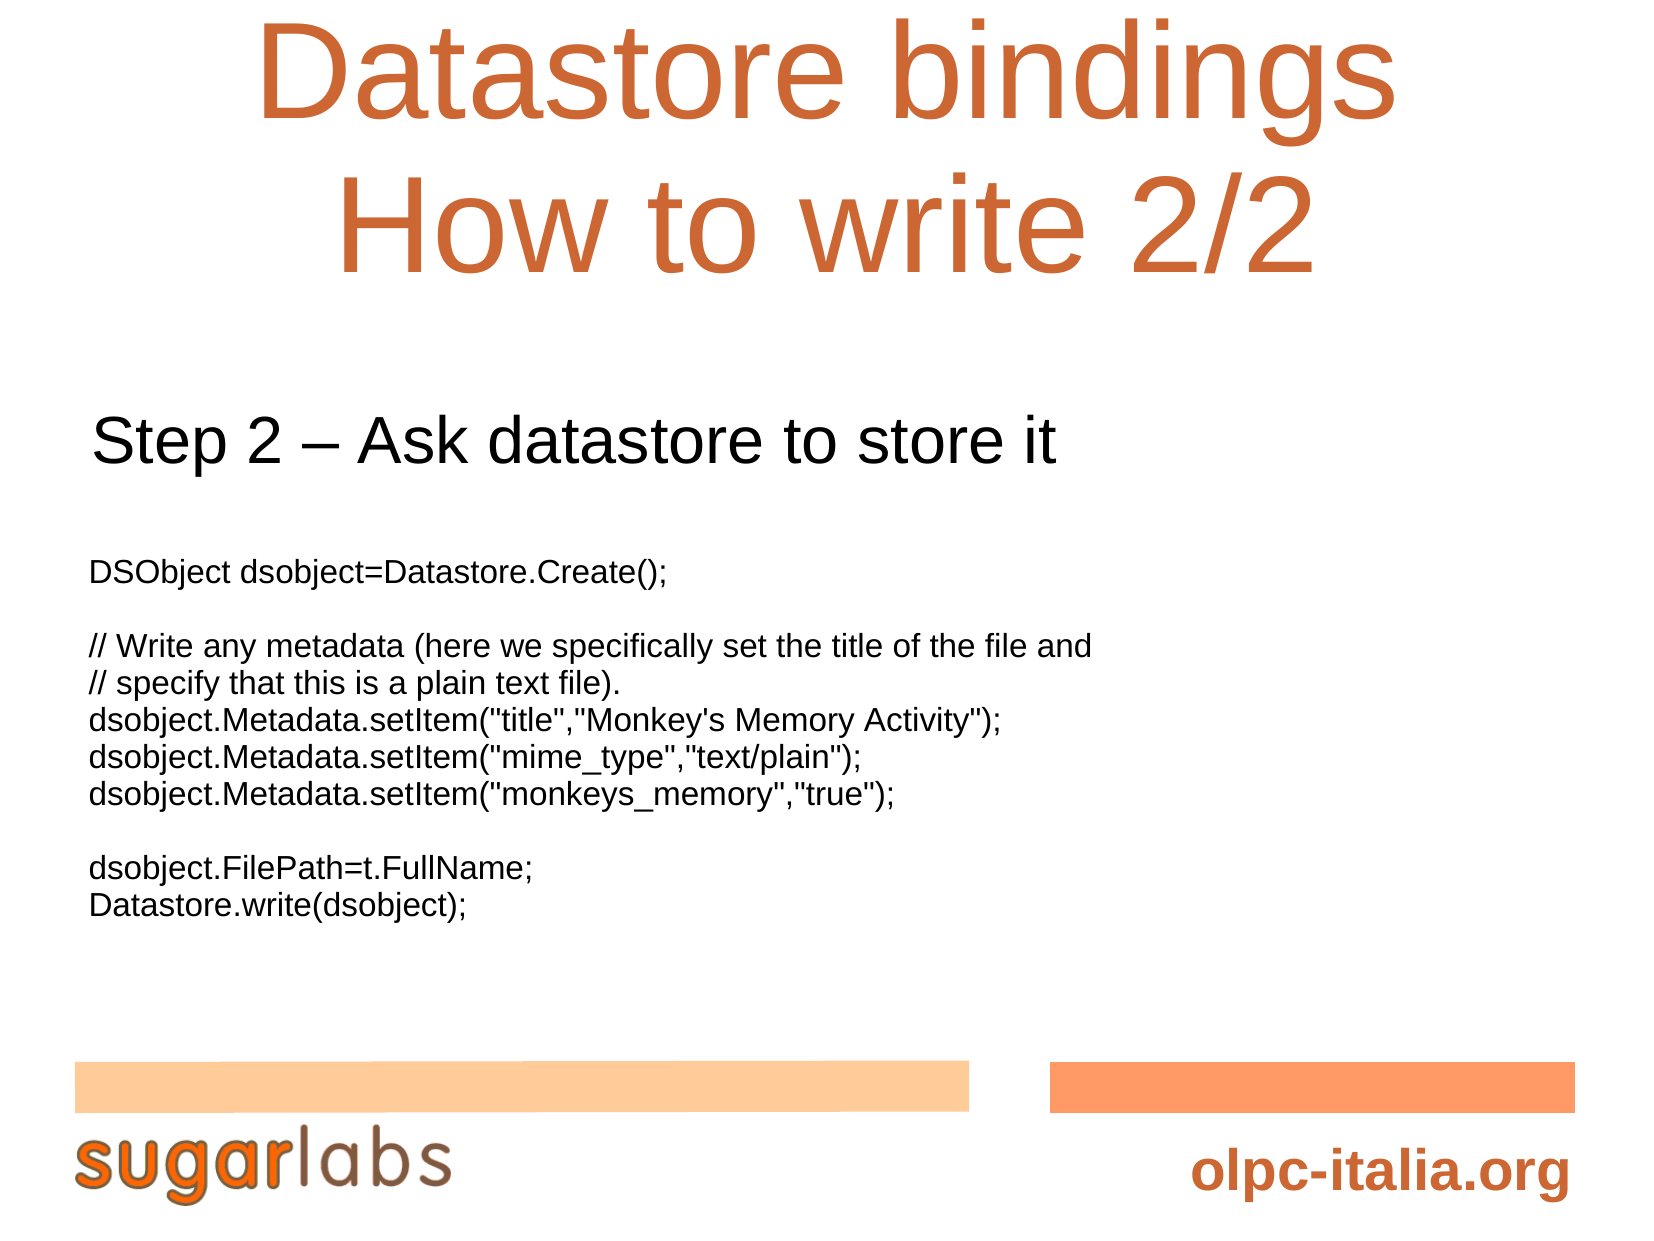

# Datastore bindings How to write 2/2
DSObject dsobject=Datastore.Create();
// Write any metadata (here we specifically set the title of the file and
// specify that this is a plain text file).
dsobject.Metadata.setItem("title","Monkey's Memory Activity");
dsobject.Metadata.setItem("mime_type","text/plain");
dsobject.Metadata.setItem("monkeys_memory","true");
dsobject.FilePath=t.FullName;
Datastore.write(dsobject);
Step 2 – Ask datastore to store it